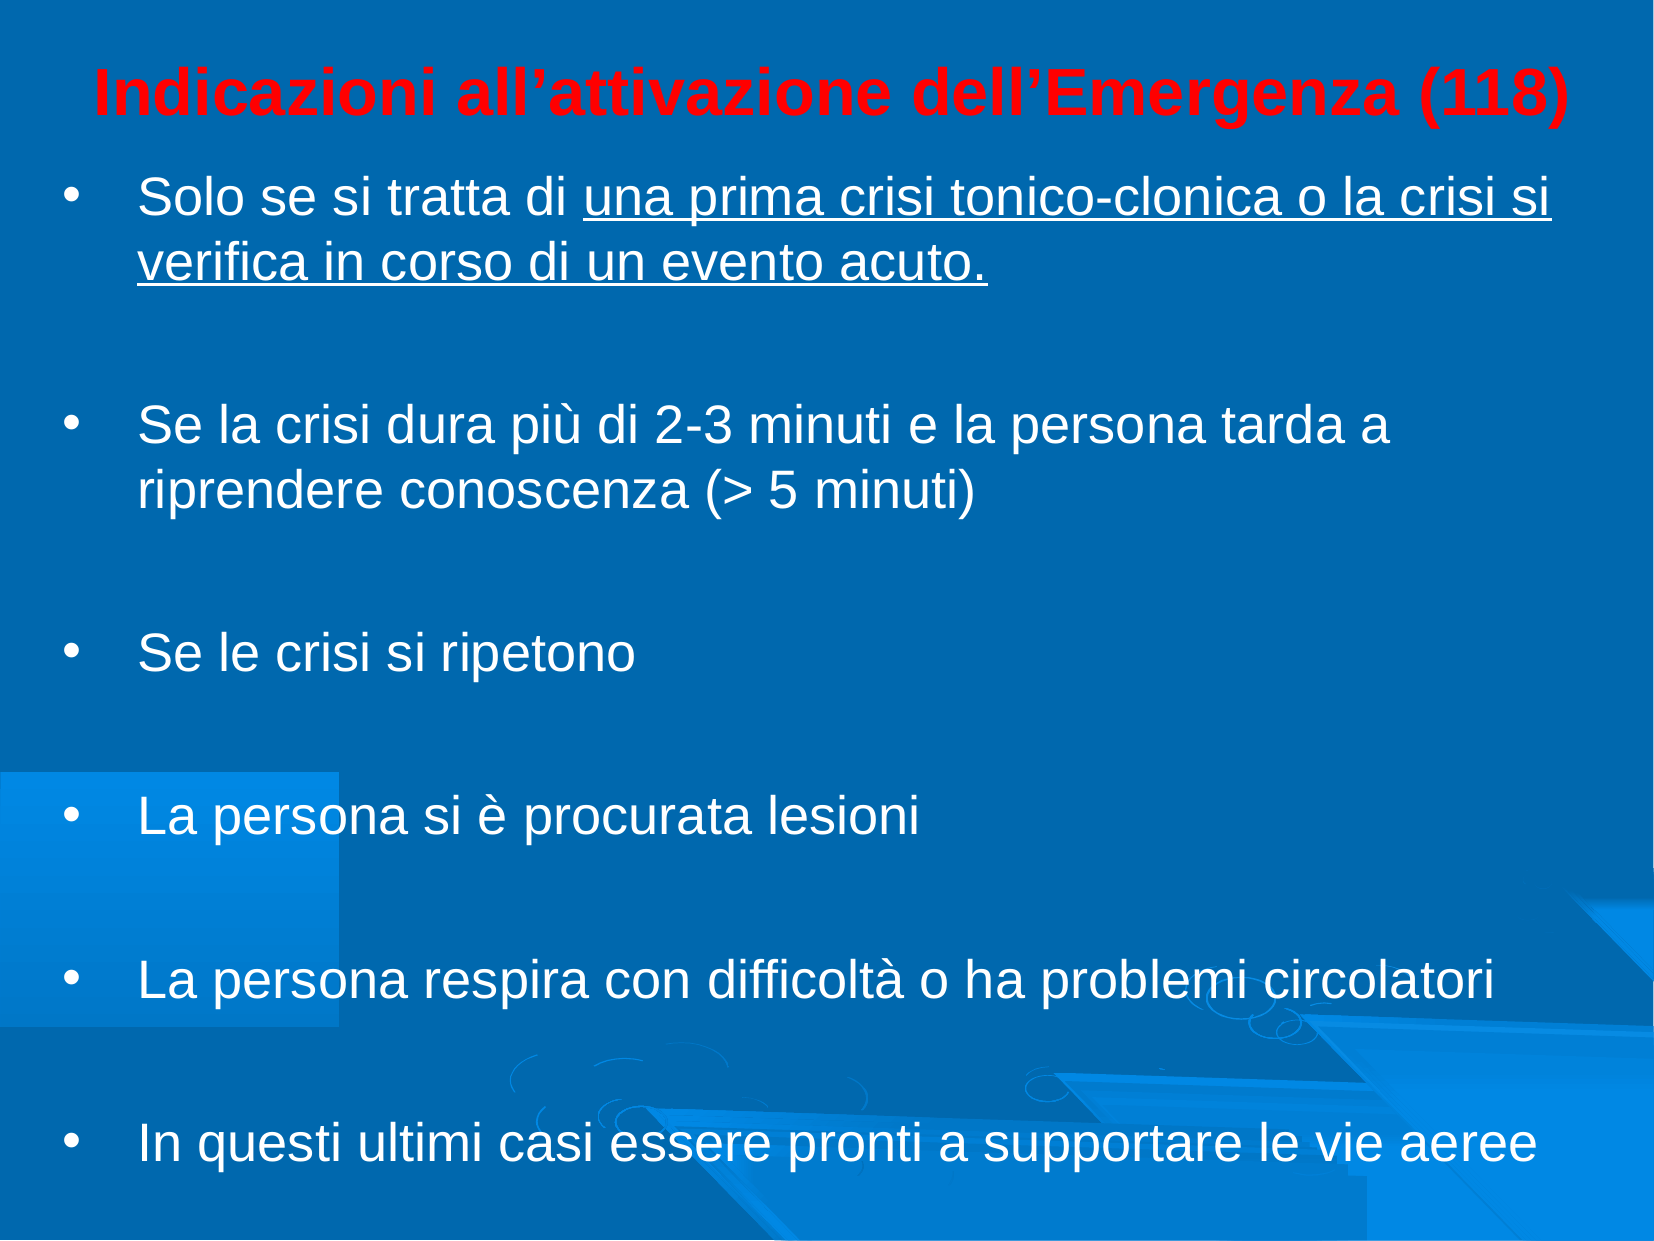

# Indicazioni all’attivazione dell’Emergenza (118)
Solo se si tratta di una prima crisi tonico-clonica o la crisi si verifica in corso di un evento acuto.
Se la crisi dura più di 2-3 minuti e la persona tarda a riprendere conoscenza (> 5 minuti)
Se le crisi si ripetono
La persona si è procurata lesioni
La persona respira con difficoltà o ha problemi circolatori
In questi ultimi casi essere pronti a supportare le vie aeree